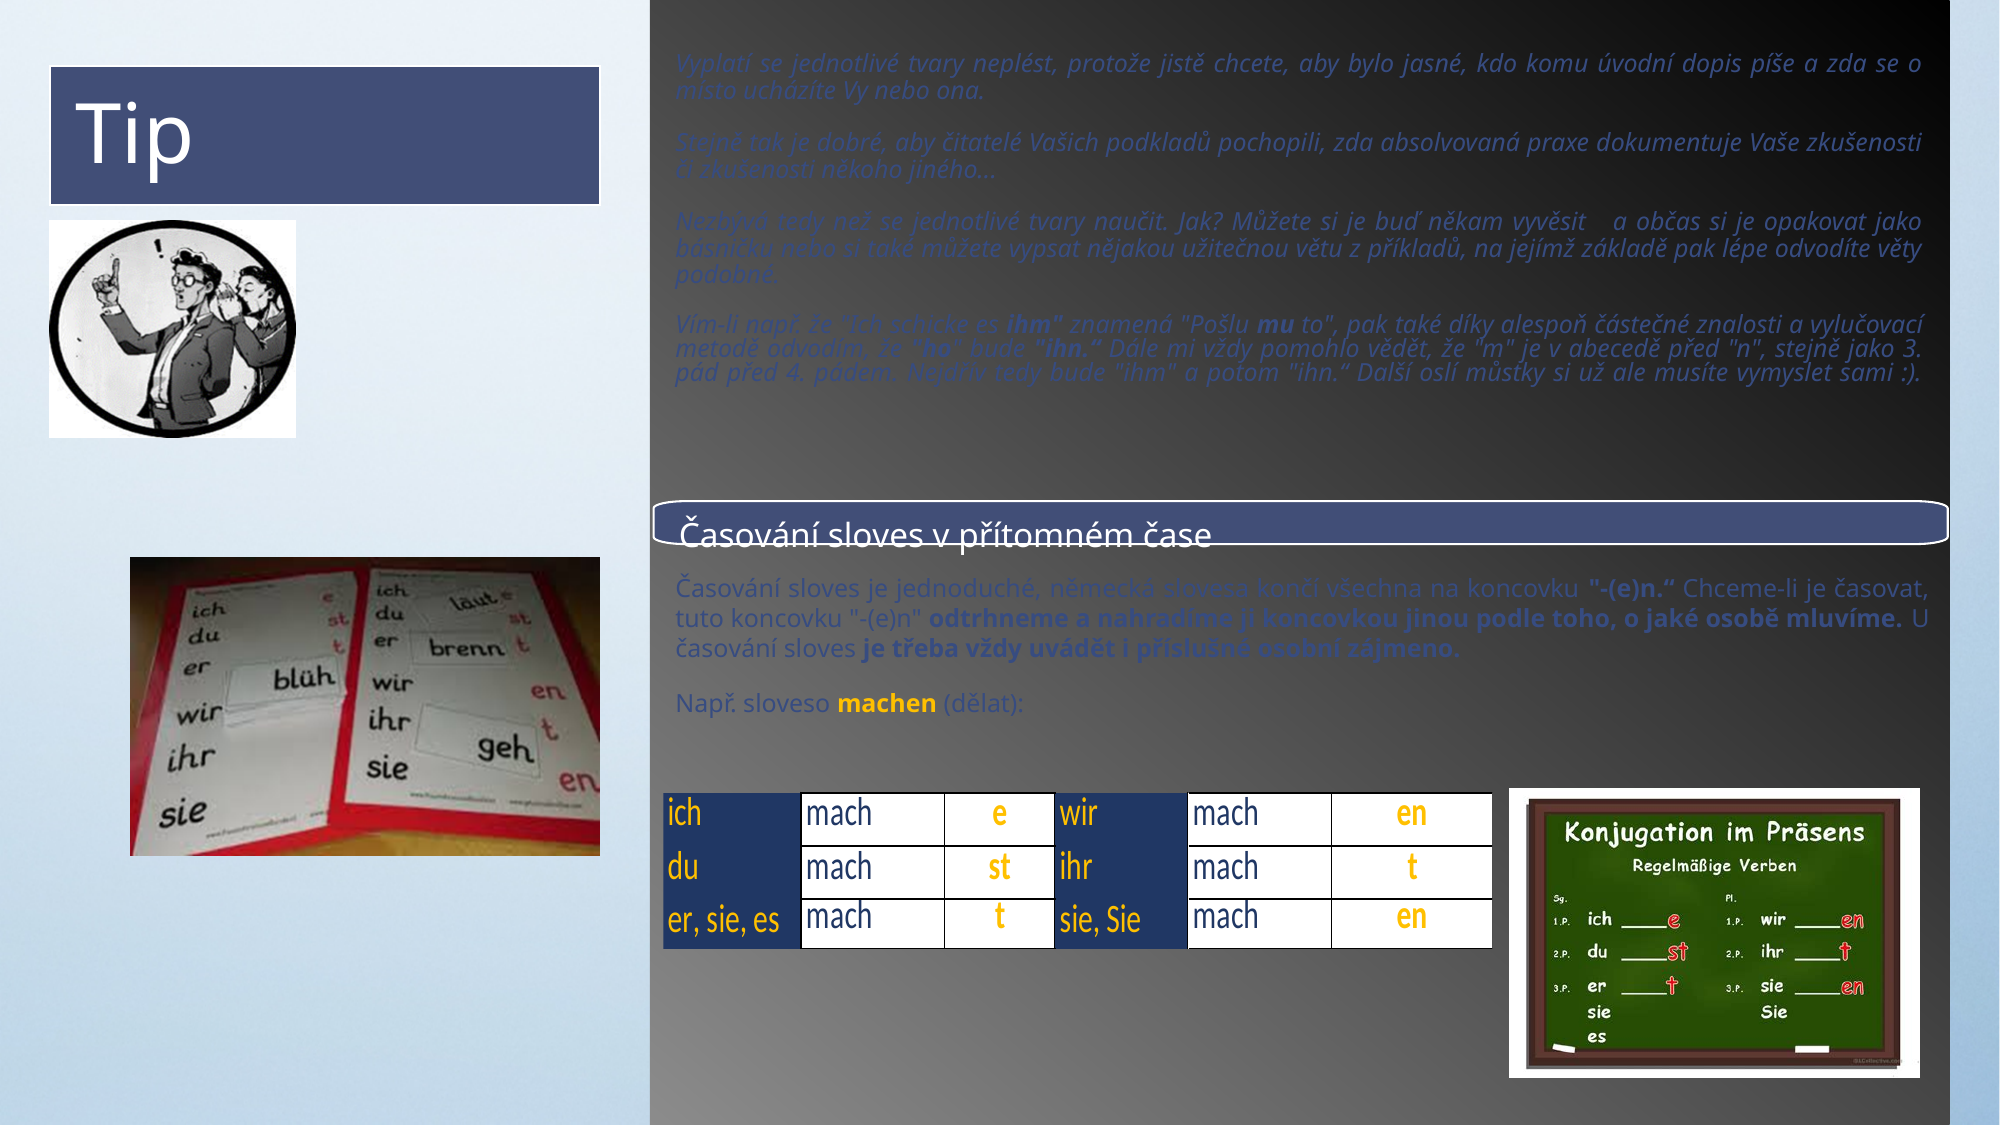

# Vyplatí se jednotlivé tvary neplést, protože jistě chcete, aby bylo jasné, kdo komu úvodní dopis píše a zda se o místo ucházíte Vy nebo ona.
Stejně tak je dobré, aby čitatelé Vašich podkladů pochopili, zda absolvovaná praxe dokumentuje Vaše zkušenosti či zkušenosti někoho jiného...
Nezbývá tedy než se jednotlivé tvary naučit. Jak? Můžete si je buď někam vyvěsit a občas si je opakovat jako básničku nebo si také můžete vypsat nějakou užitečnou větu z příkladů, na jejímž základě pak lépe odvodíte věty podobné.
Vím-li např. že "Ich schicke es ihm" znamená "Pošlu mu to", pak také díky alespoň částečné znalosti a vylučovací metodě odvodím, že "ho" bude "ihn.“ Dále mi vždy pomohlo vědět, že "m" je v abecedě před "n", stejně jako 3. pád před 4. pádem. Nejdřív tedy bude "ihm" a potom "ihn.“ Další oslí můstky si už ale musíte vymyslet sami :).
Tip
Časování sloves v přítomném čase
Časování sloves je jednoduché, německá slovesa končí všechna na koncovku "-(e)n.“ Chceme-li je časovat, tuto koncovku "-(e)n" odtrhneme a nahradíme ji koncovkou jinou podle toho, o jaké osobě mluvíme. U časování sloves je třeba vždy uvádět i příslušné osobní zájmeno.
Např. sloveso machen (dělat):